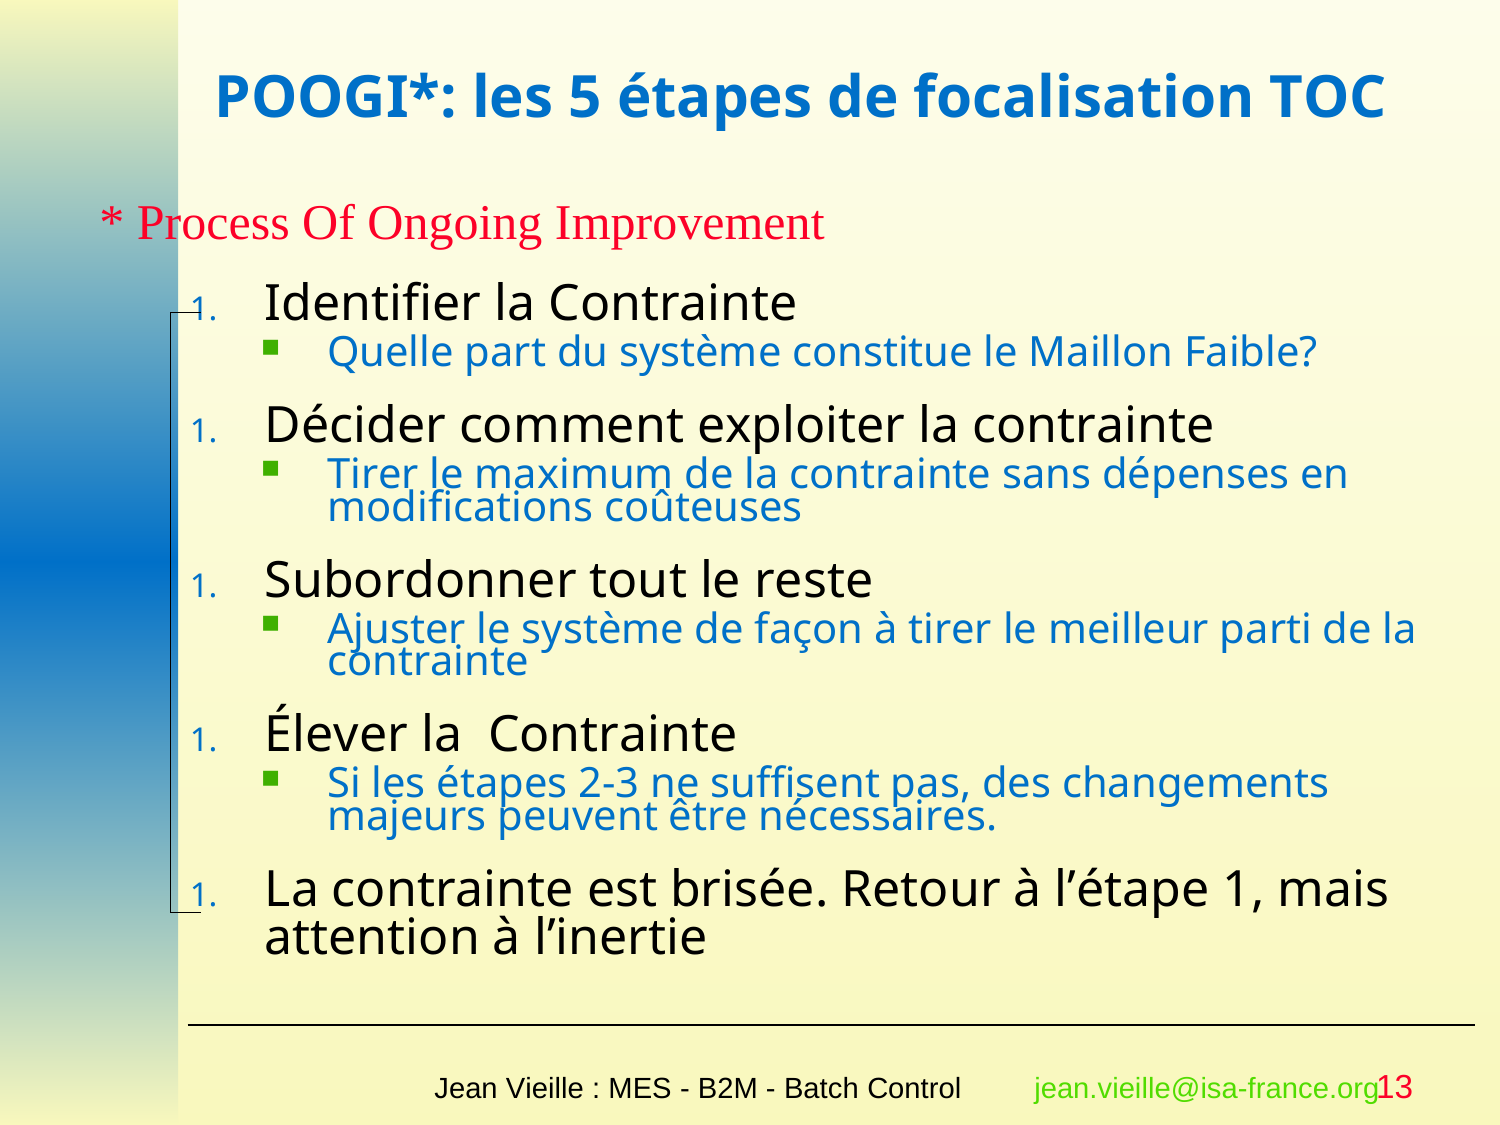

# POOGI*: les 5 étapes de focalisation TOC
* Process Of Ongoing Improvement
Identifier la Contrainte
Quelle part du système constitue le Maillon Faible?
Décider comment exploiter la contrainte
Tirer le maximum de la contrainte sans dépenses en modifications coûteuses
Subordonner tout le reste
Ajuster le système de façon à tirer le meilleur parti de la contrainte
Élever la Contrainte
Si les étapes 2-3 ne suffisent pas, des changements majeurs peuvent être nécessaires.
La contrainte est brisée. Retour à l’étape 1, mais attention à l’inertie